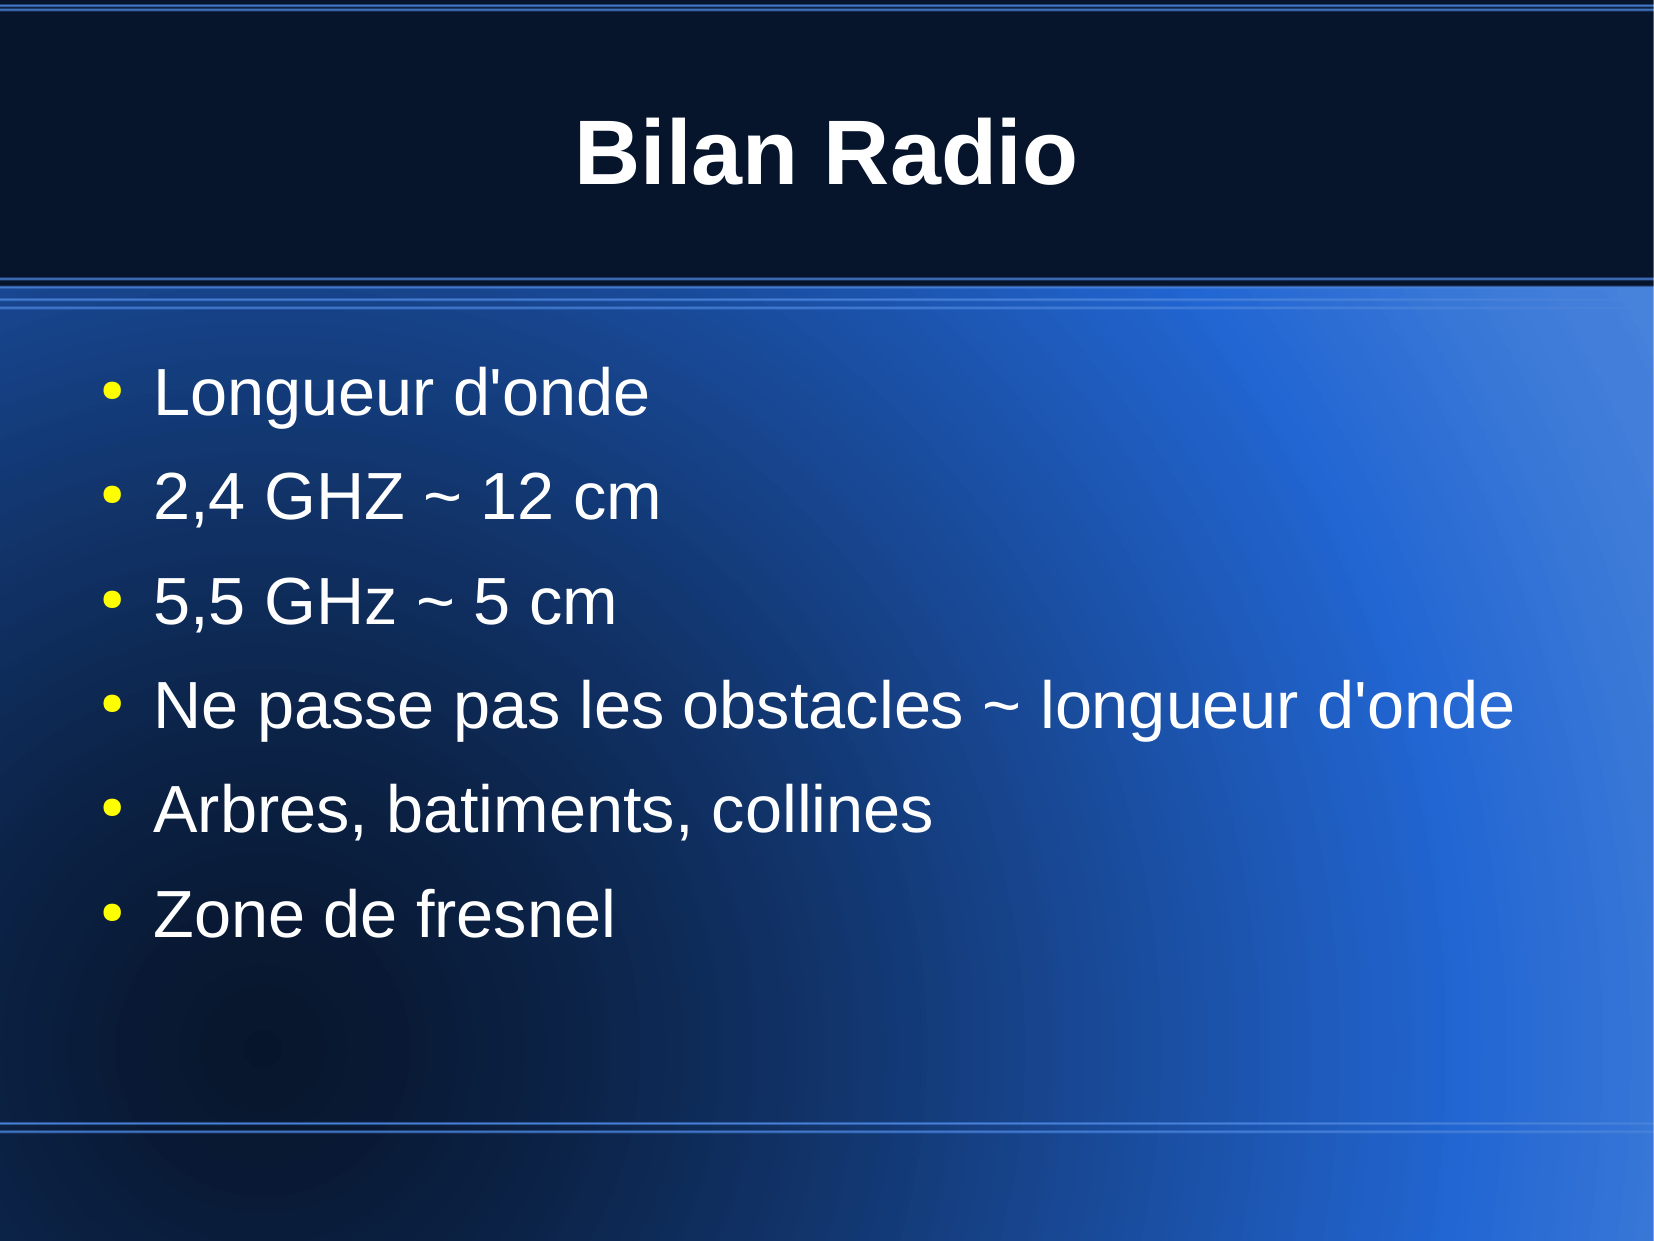

# Bilan Radio
Longueur d'onde
2,4 GHZ ~ 12 cm
5,5 GHz ~ 5 cm
Ne passe pas les obstacles ~ longueur d'onde
Arbres, batiments, collines
Zone de fresnel